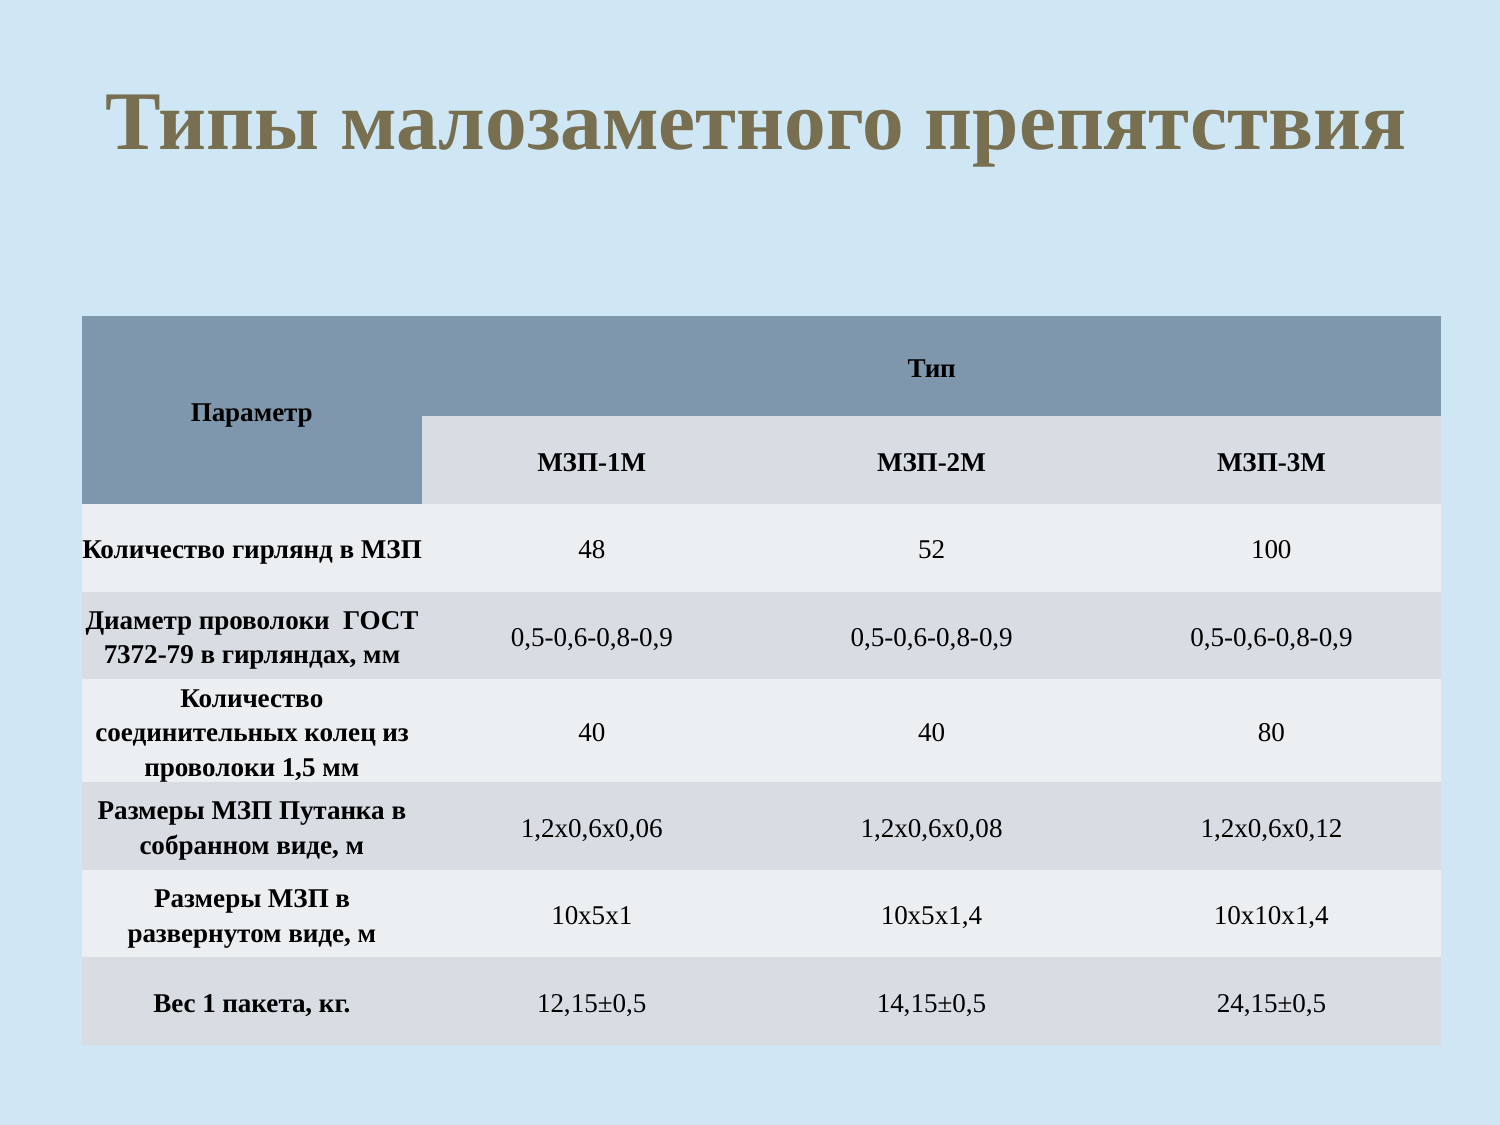

Типы малозаметного препятствия
#
| Параметр | Тип | | |
| --- | --- | --- | --- |
| | МЗП-1М | МЗП-2М | МЗП-3М |
| Количество гирлянд в МЗП | 48 | 52 | 100 |
| Диаметр проволоки  ГОСТ 7372-79 в гирляндах, мм | 0,5-0,6-0,8-0,9 | 0,5-0,6-0,8-0,9 | 0,5-0,6-0,8-0,9 |
| Количество соединительных колец из проволоки 1,5 мм | 40 | 40 | 80 |
| Размеры МЗП Путанка в собранном виде, м | 1,2х0,6х0,06 | 1,2х0,6х0,08 | 1,2х0,6х0,12 |
| Размеры МЗП в развернутом виде, м | 10х5х1 | 10х5х1,4 | 10х10х1,4 |
| Вес 1 пакета, кг. | 12,15±0,5 | 14,15±0,5 | 24,15±0,5 |